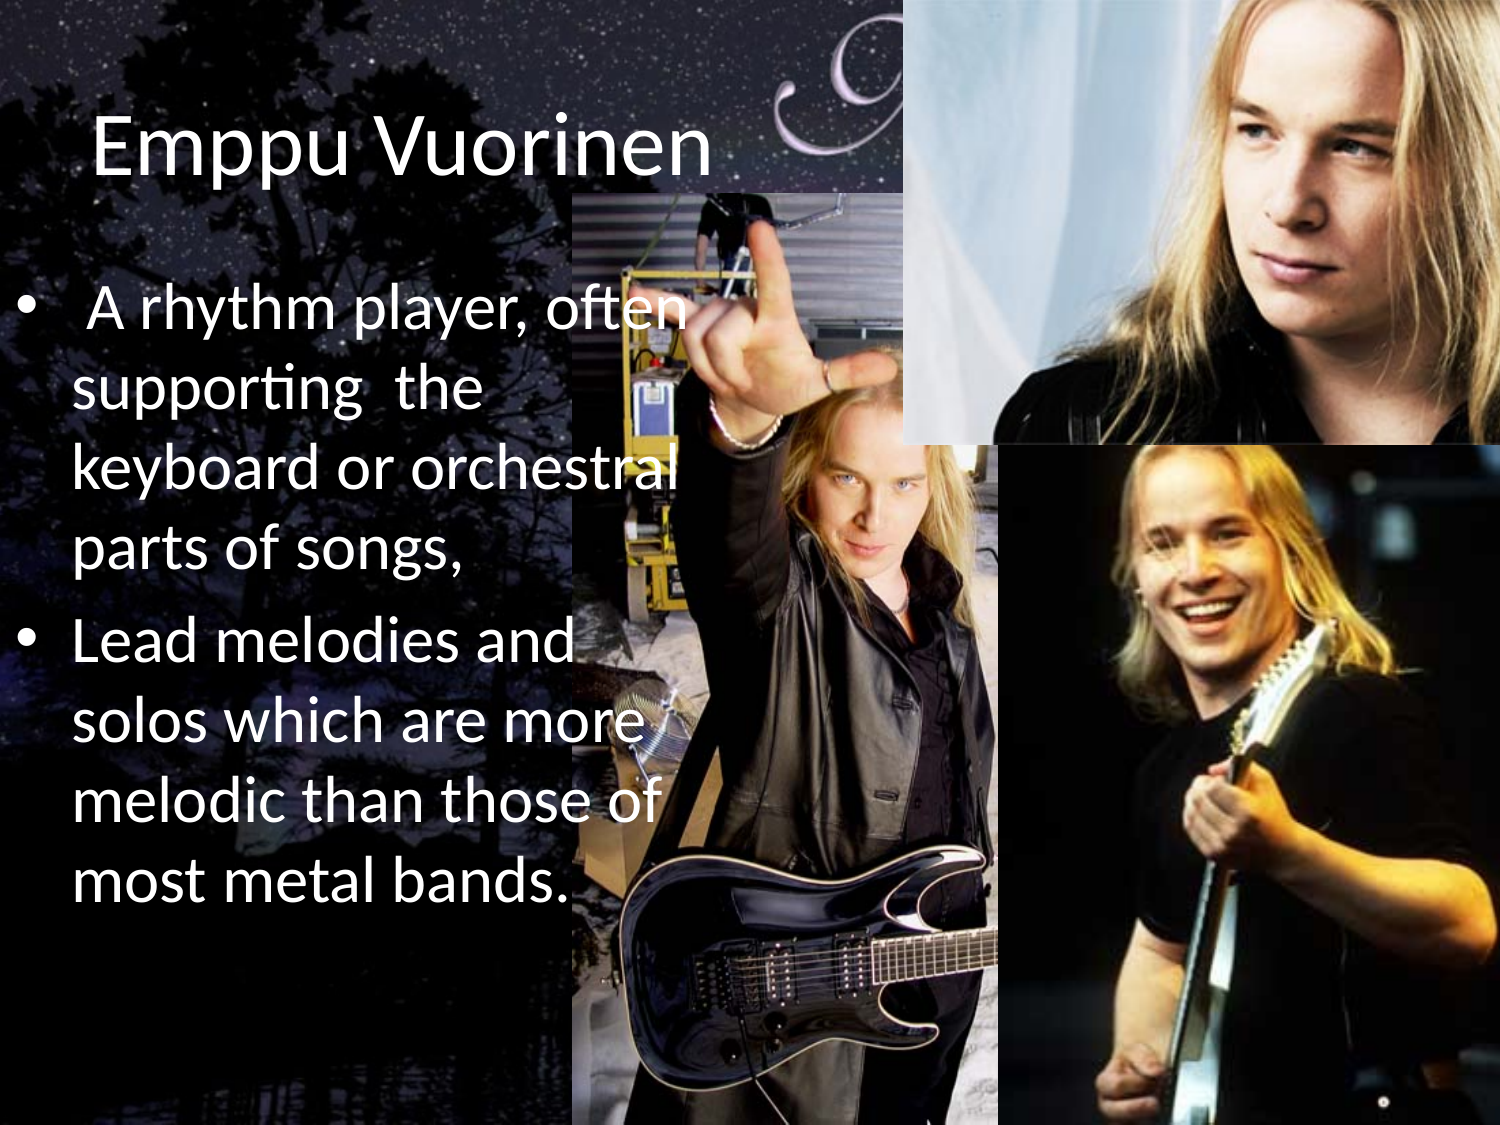

# Emppu Vuorinen
 A rhythm player, often supporting the keyboard or orchestral parts of songs,
Lead melodies and solos which are more melodic than those of most metal bands.